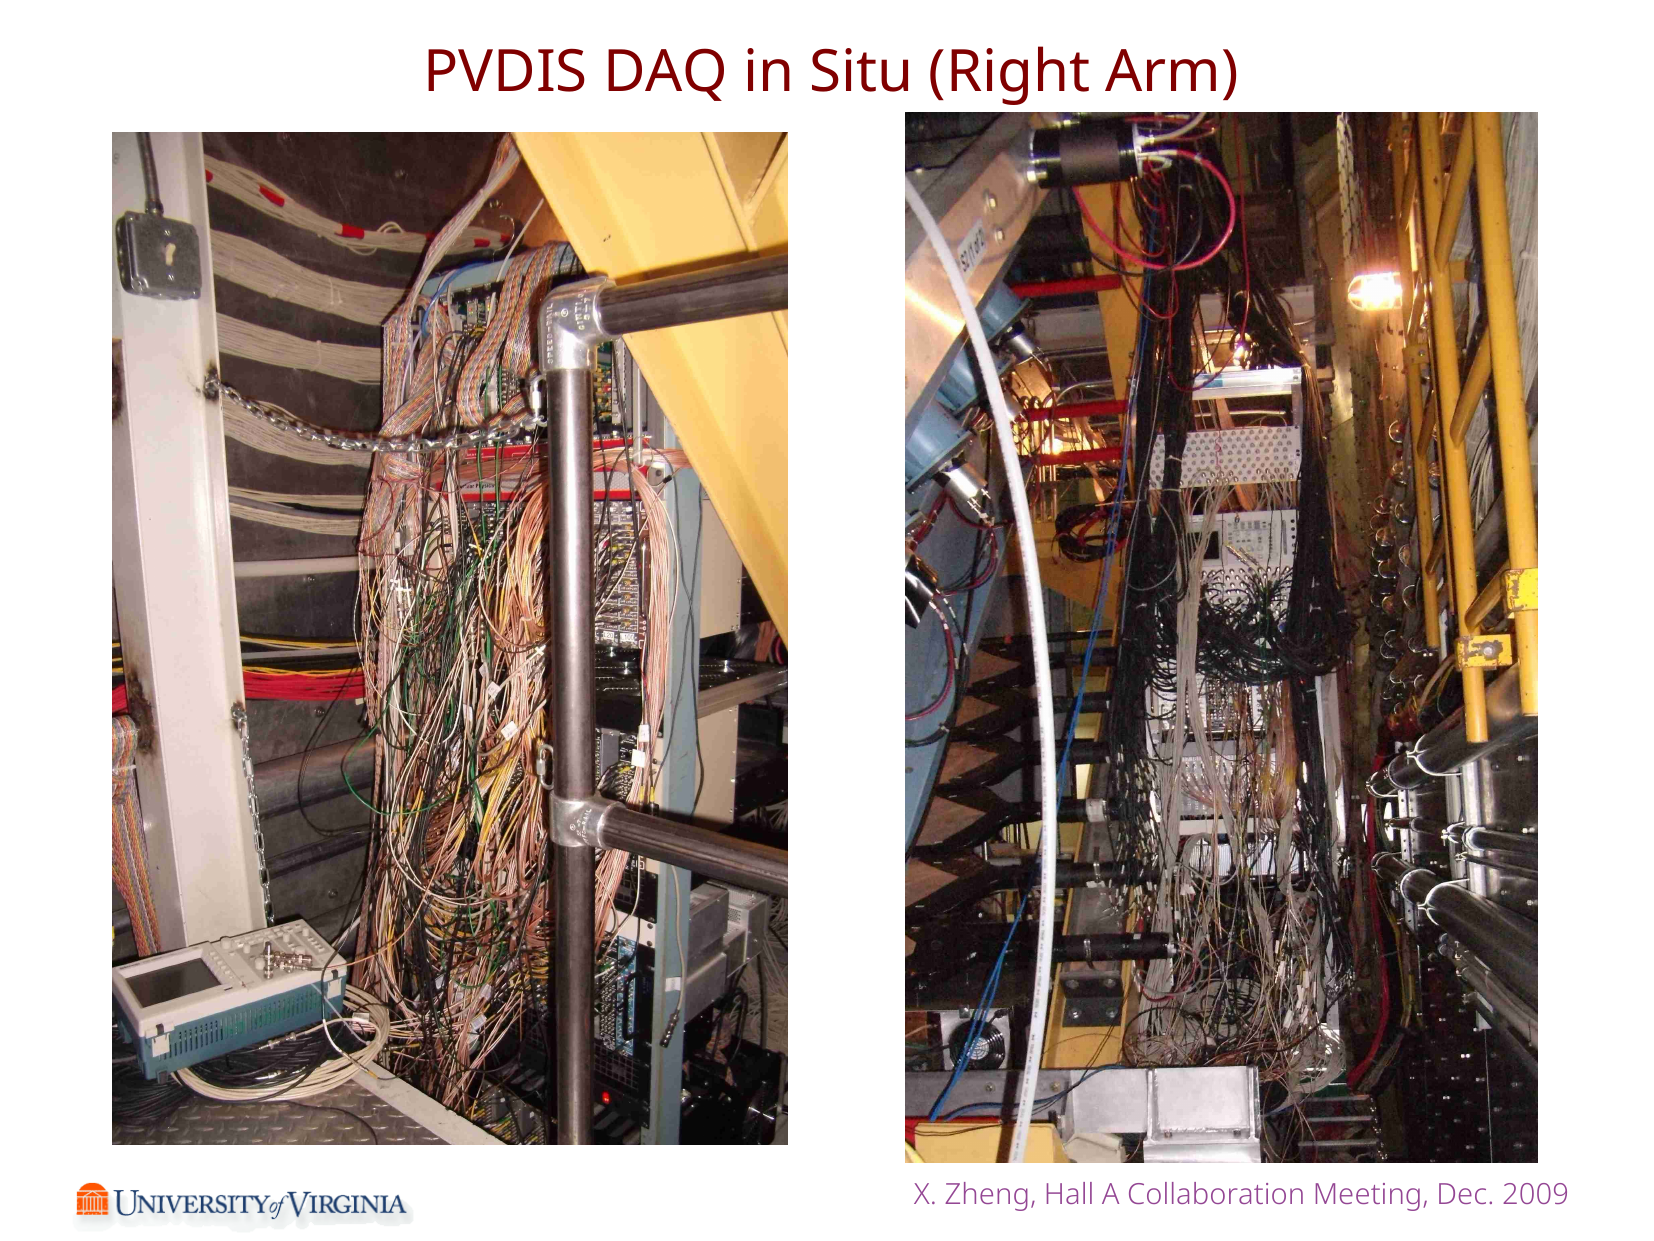

# PVDIS DAQ in Situ (Right Arm)